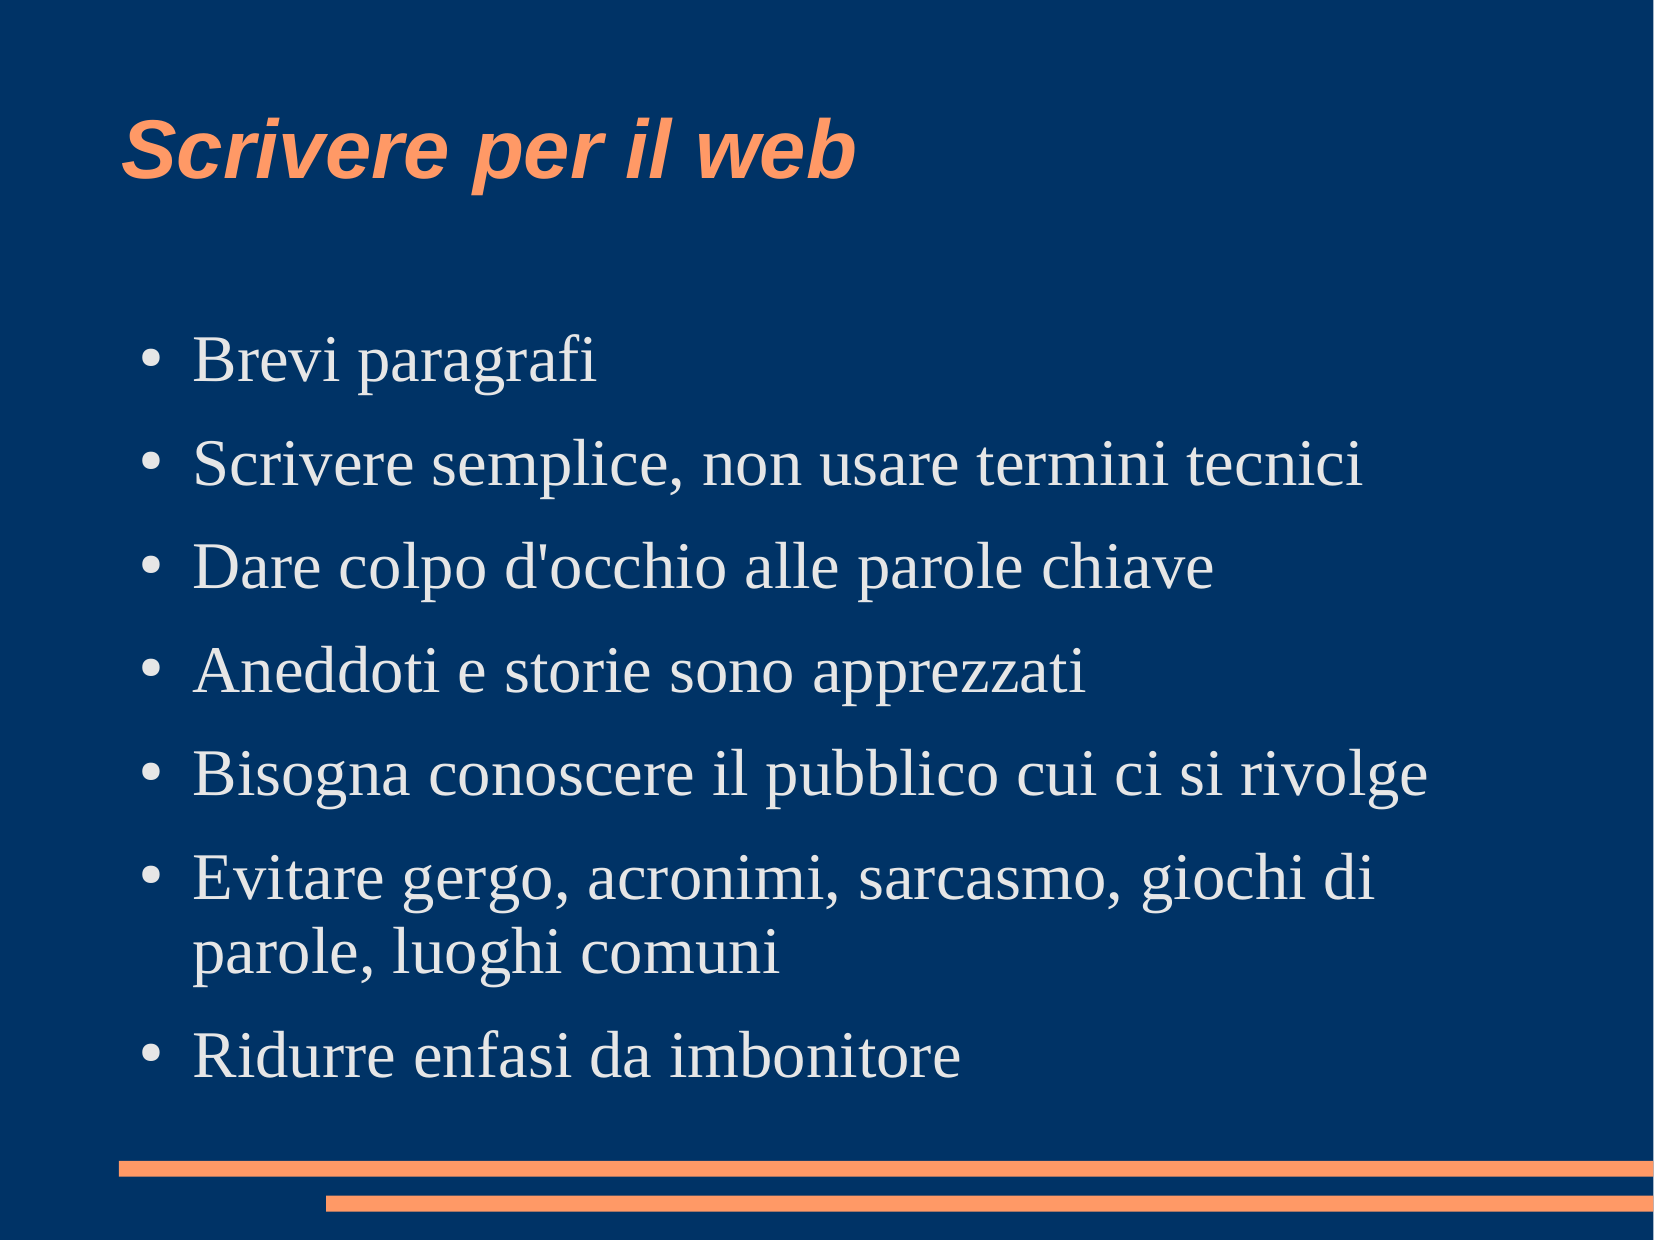

# Scrivere per il web
Brevi paragrafi
Scrivere semplice, non usare termini tecnici
Dare colpo d'occhio alle parole chiave
Aneddoti e storie sono apprezzati
Bisogna conoscere il pubblico cui ci si rivolge
Evitare gergo, acronimi, sarcasmo, giochi di parole, luoghi comuni
Ridurre enfasi da imbonitore